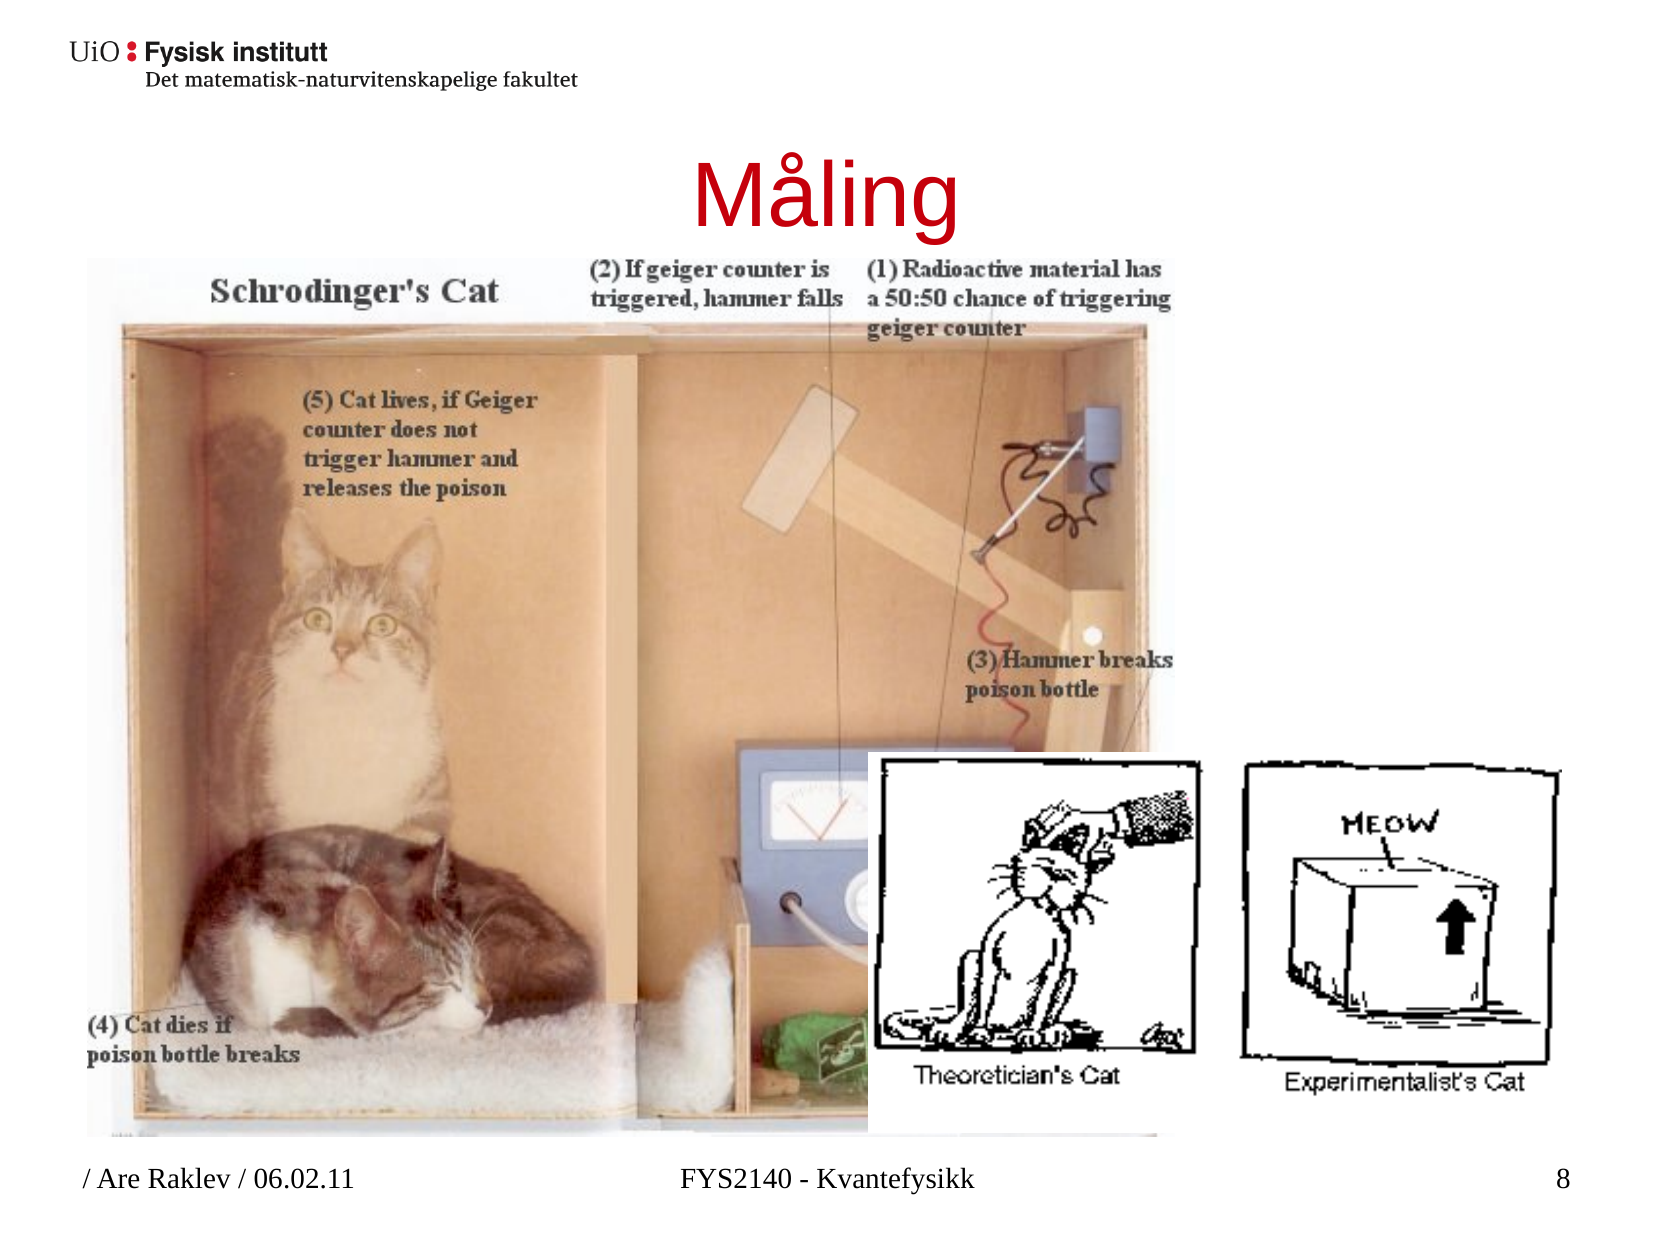

# Måling
/ Are Raklev / 06.02.11
FYS2140 - Kvantefysikk
8